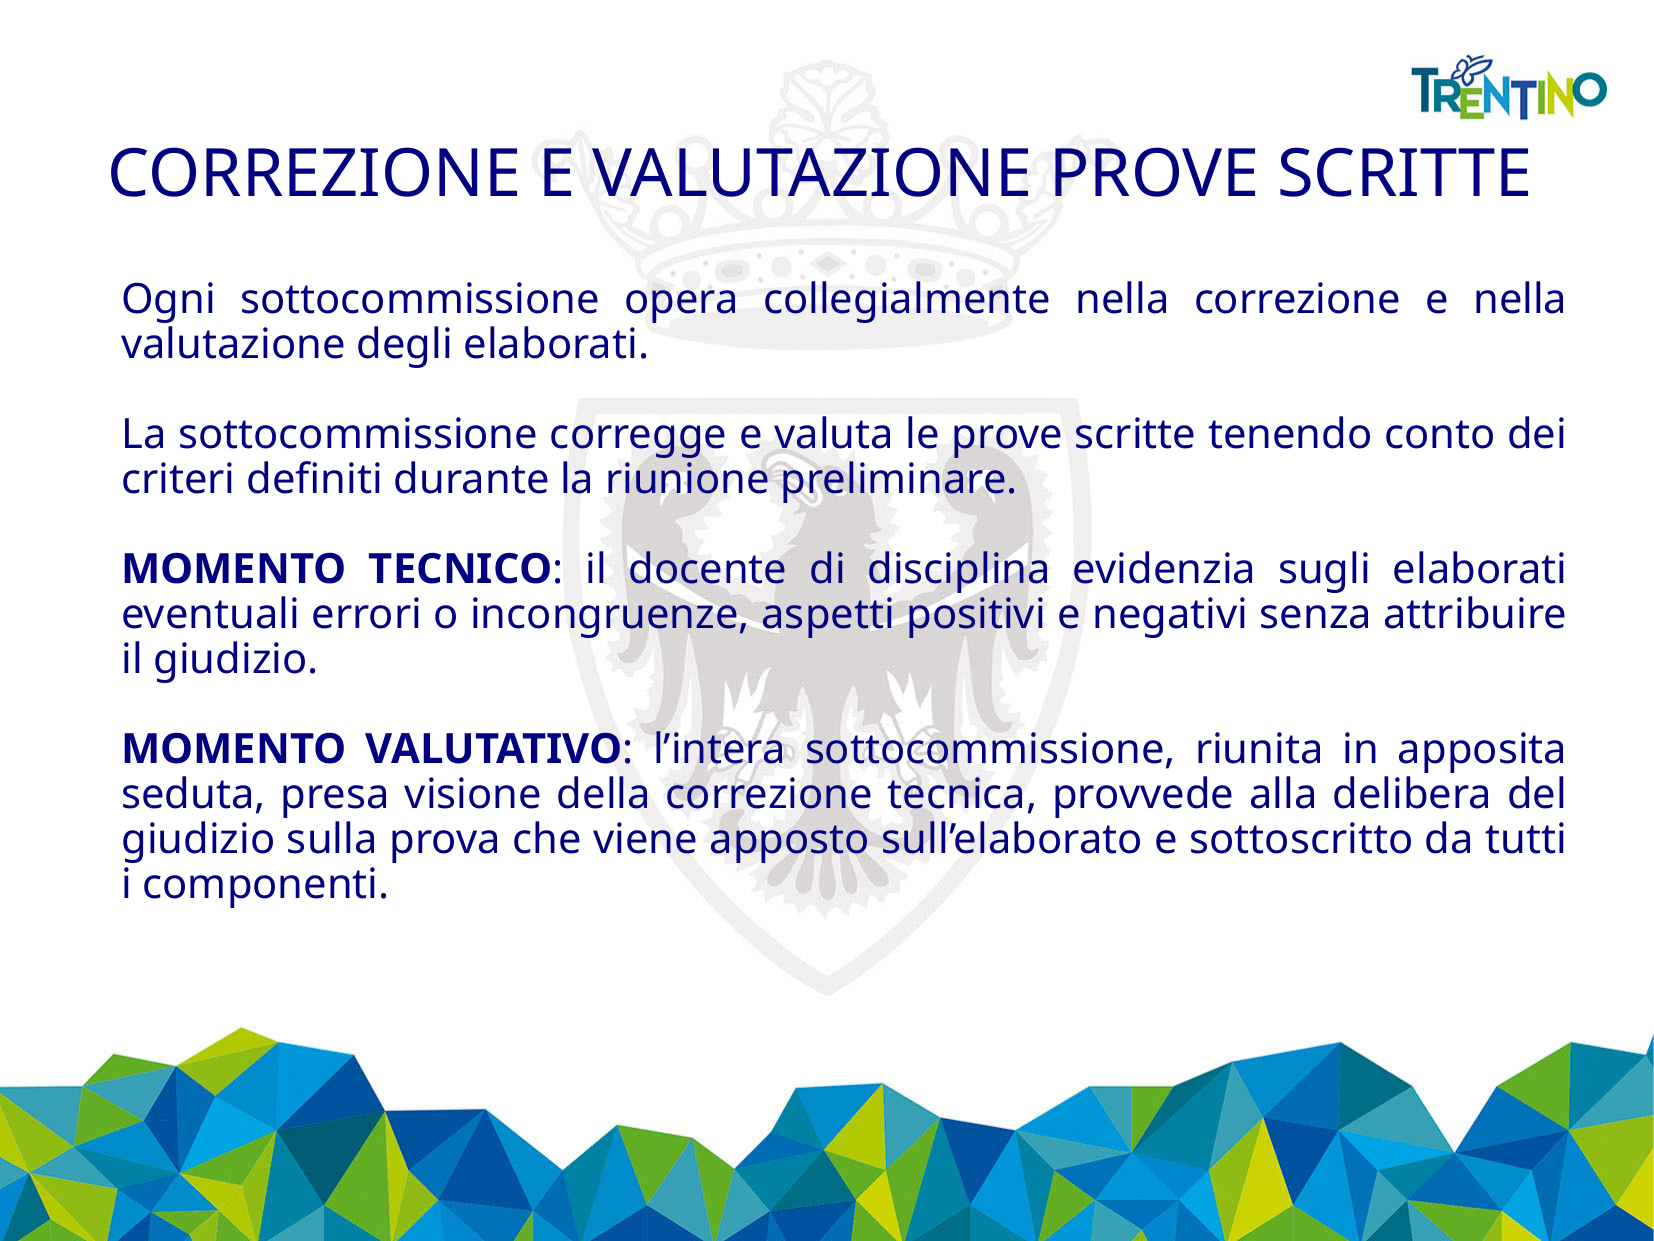

CORREZIONE E VALUTAZIONE PROVE SCRITTE
Ogni sottocommissione opera collegialmente nella correzione e nella valutazione degli elaborati.
La sottocommissione corregge e valuta le prove scritte tenendo conto dei criteri definiti durante la riunione preliminare.
MOMENTO TECNICO: il docente di disciplina evidenzia sugli elaborati eventuali errori o incongruenze, aspetti positivi e negativi senza attribuire il giudizio.
MOMENTO VALUTATIVO: l’intera sottocommissione, riunita in apposita seduta, presa visione della correzione tecnica, provvede alla delibera del giudizio sulla prova che viene apposto sull’elaborato e sottoscritto da tutti i componenti.